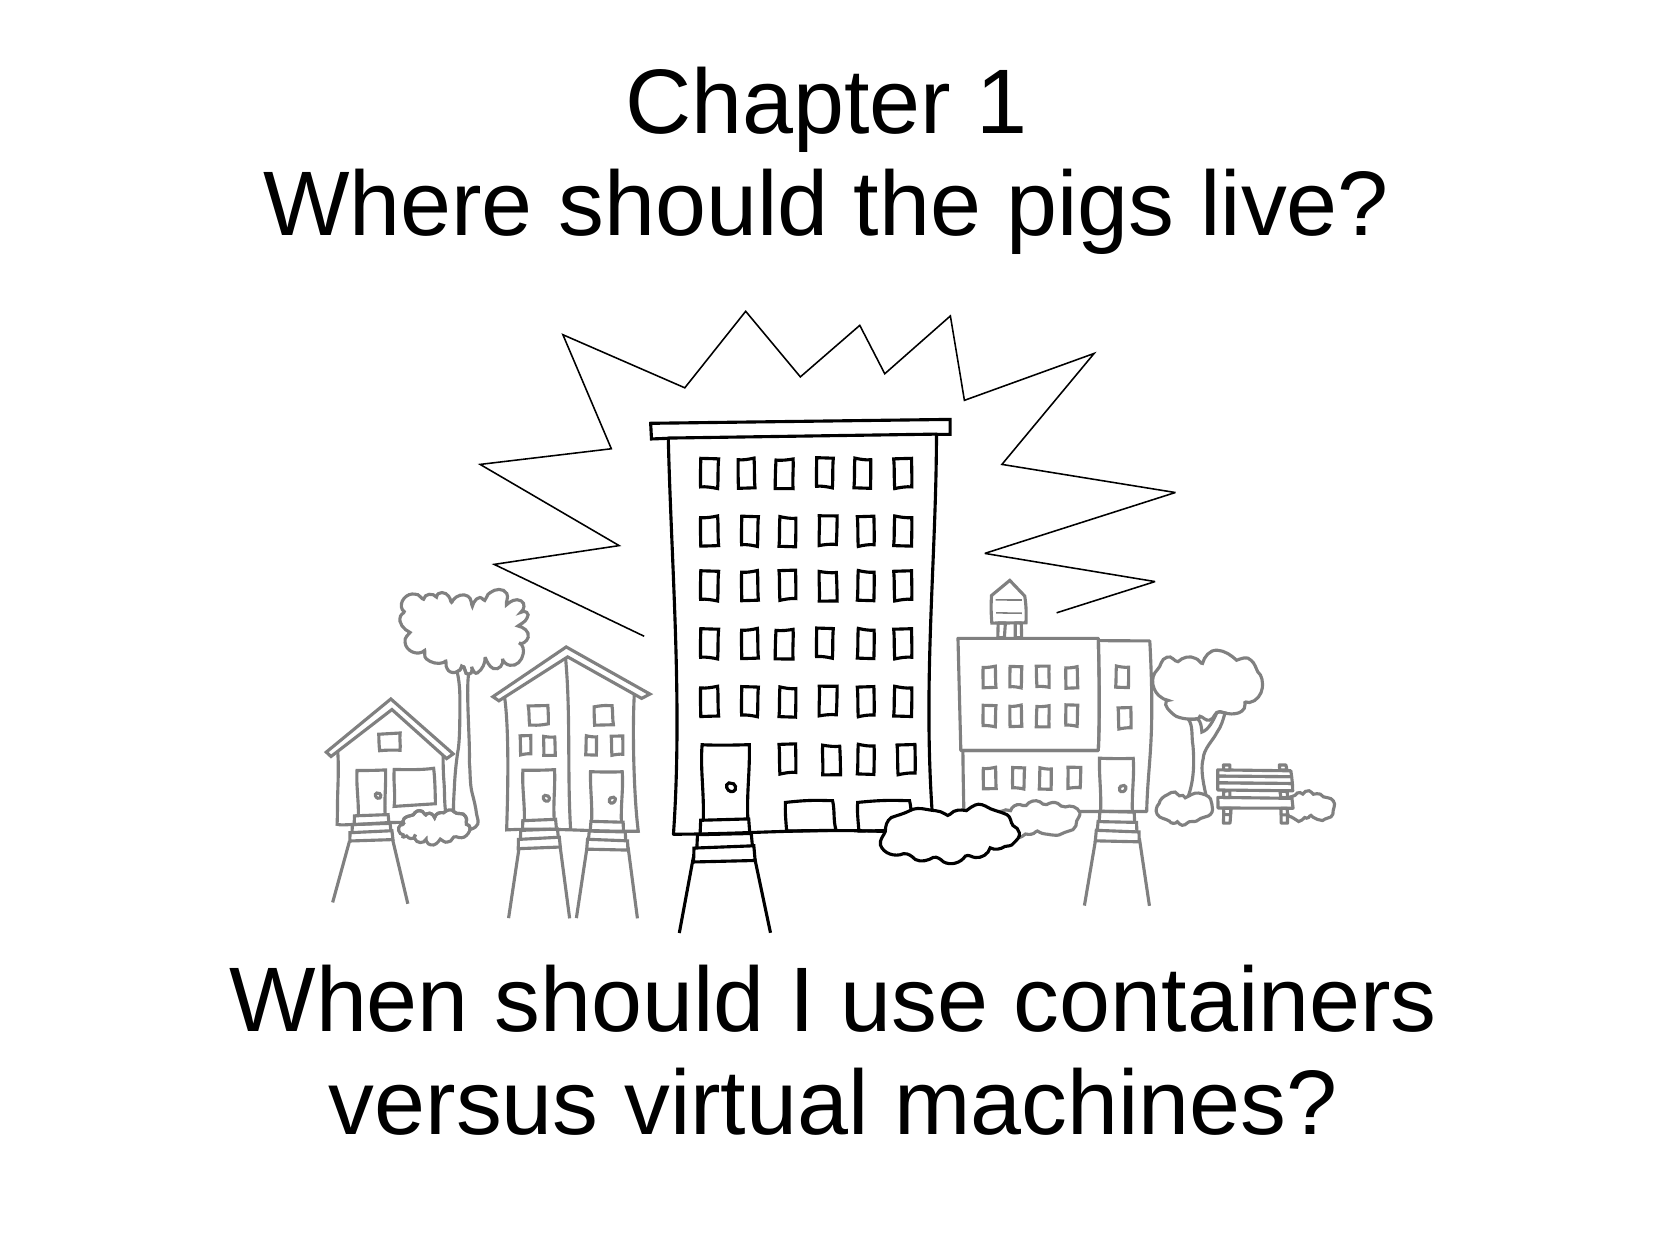

# Chapter 1 Where should the pigs live?
When should I use containers versus virtual machines?